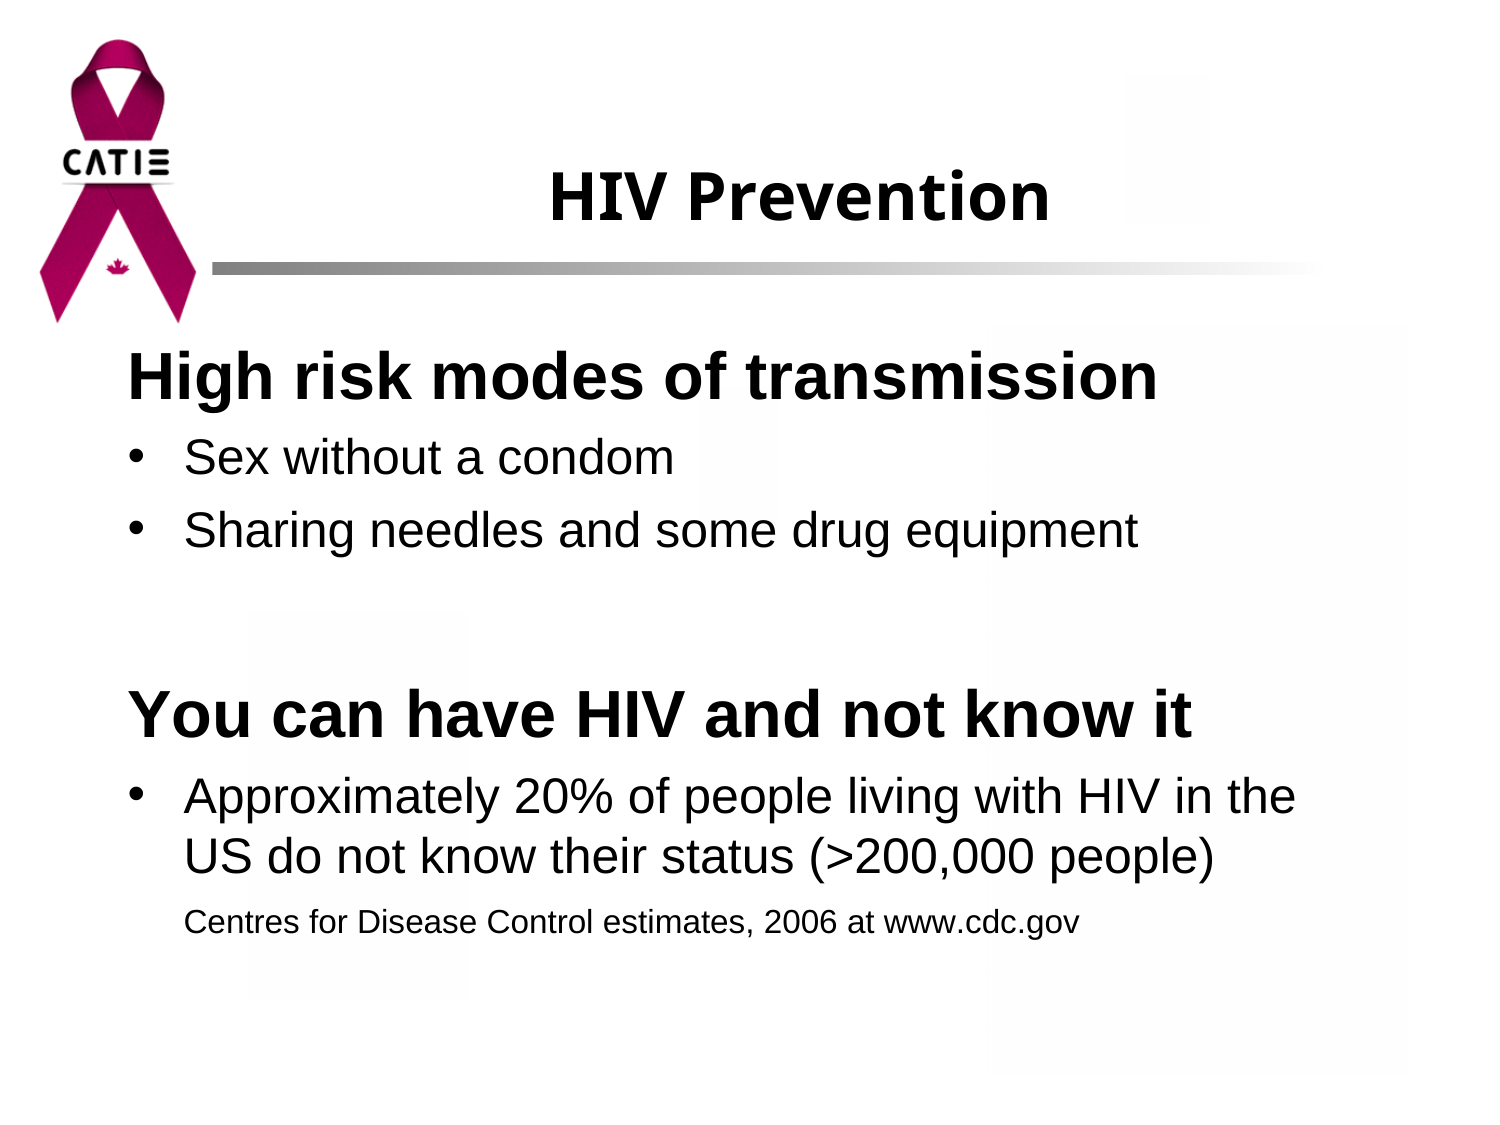

# HIV Prevention
High risk modes of transmission
Sex without a condom
Sharing needles and some drug equipment
You can have HIV and not know it
Approximately 20% of people living with HIV in the US do not know their status (>200,000 people)
	Centres for Disease Control estimates, 2006 at www.cdc.gov